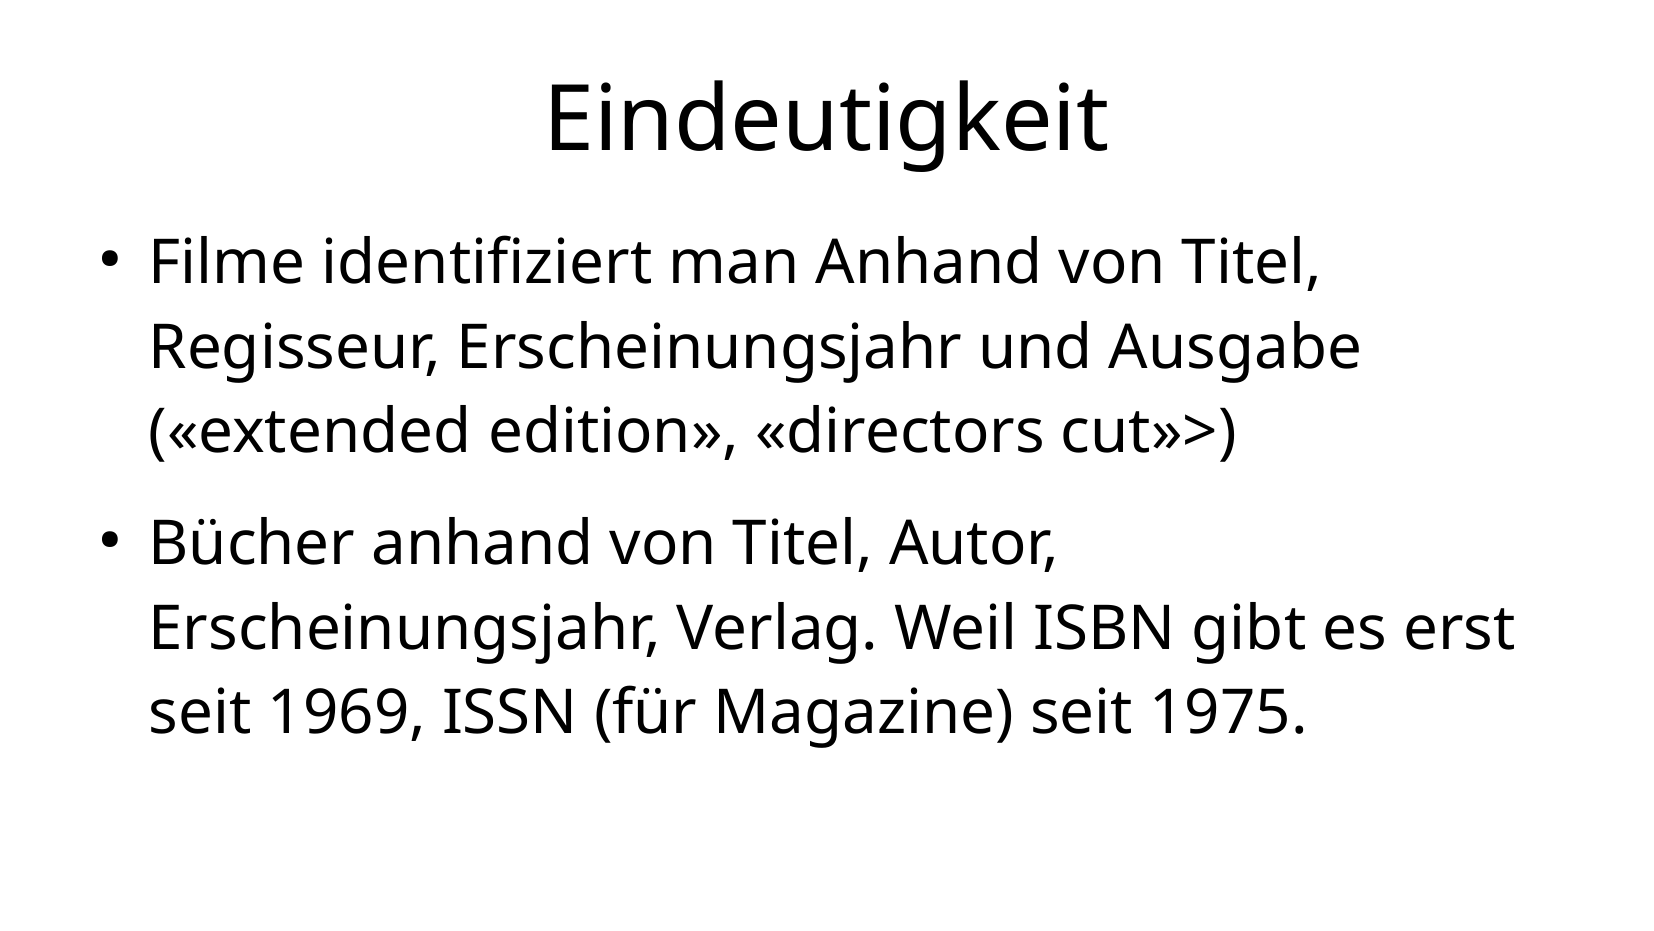

# Eindeutigkeit
Filme identifiziert man Anhand von Titel, Regisseur, Erscheinungsjahr und Ausgabe («extended edition», «directors cut»>)
Bücher anhand von Titel, Autor, Erscheinungsjahr, Verlag. Weil ISBN gibt es erst seit 1969, ISSN (für Magazine) seit 1975.